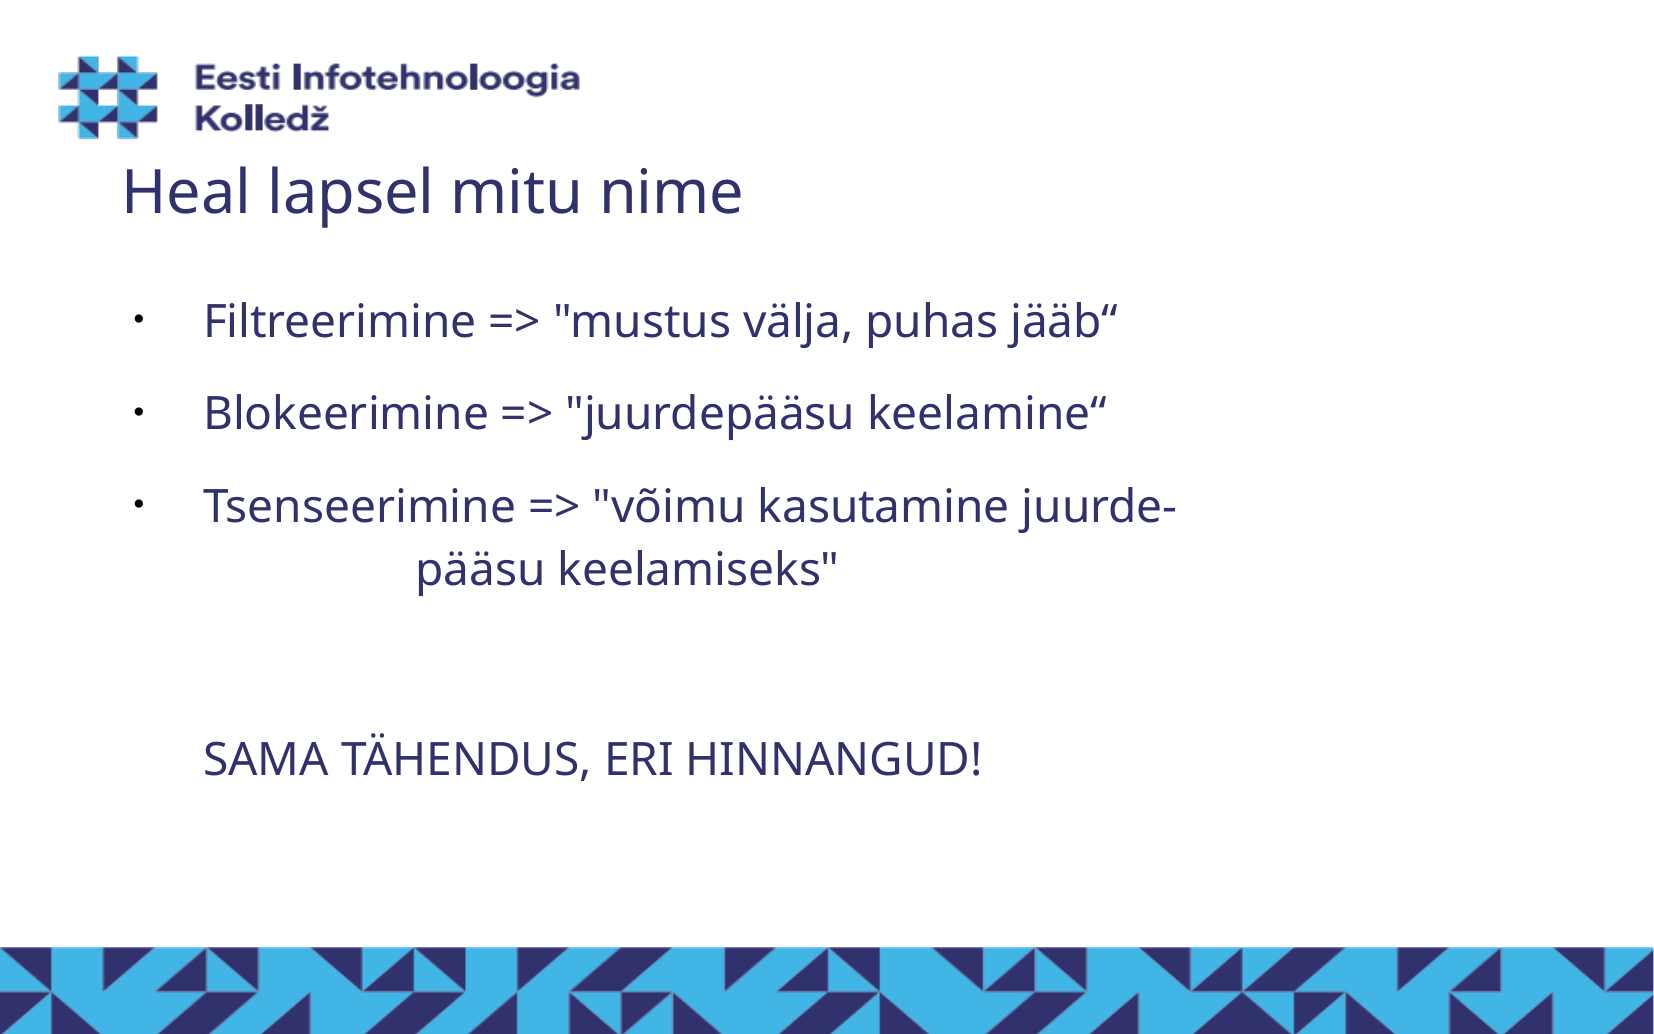

# Heal lapsel mitu nime
Filtreerimine => "mustus välja, puhas jääb“
Blokeerimine => "juurdepääsu keelamine“
Tsenseerimine => "võimu kasutamine juurde-								pääsu keelamiseks"
SAMA TÄHENDUS, ERI HINNANGUD!